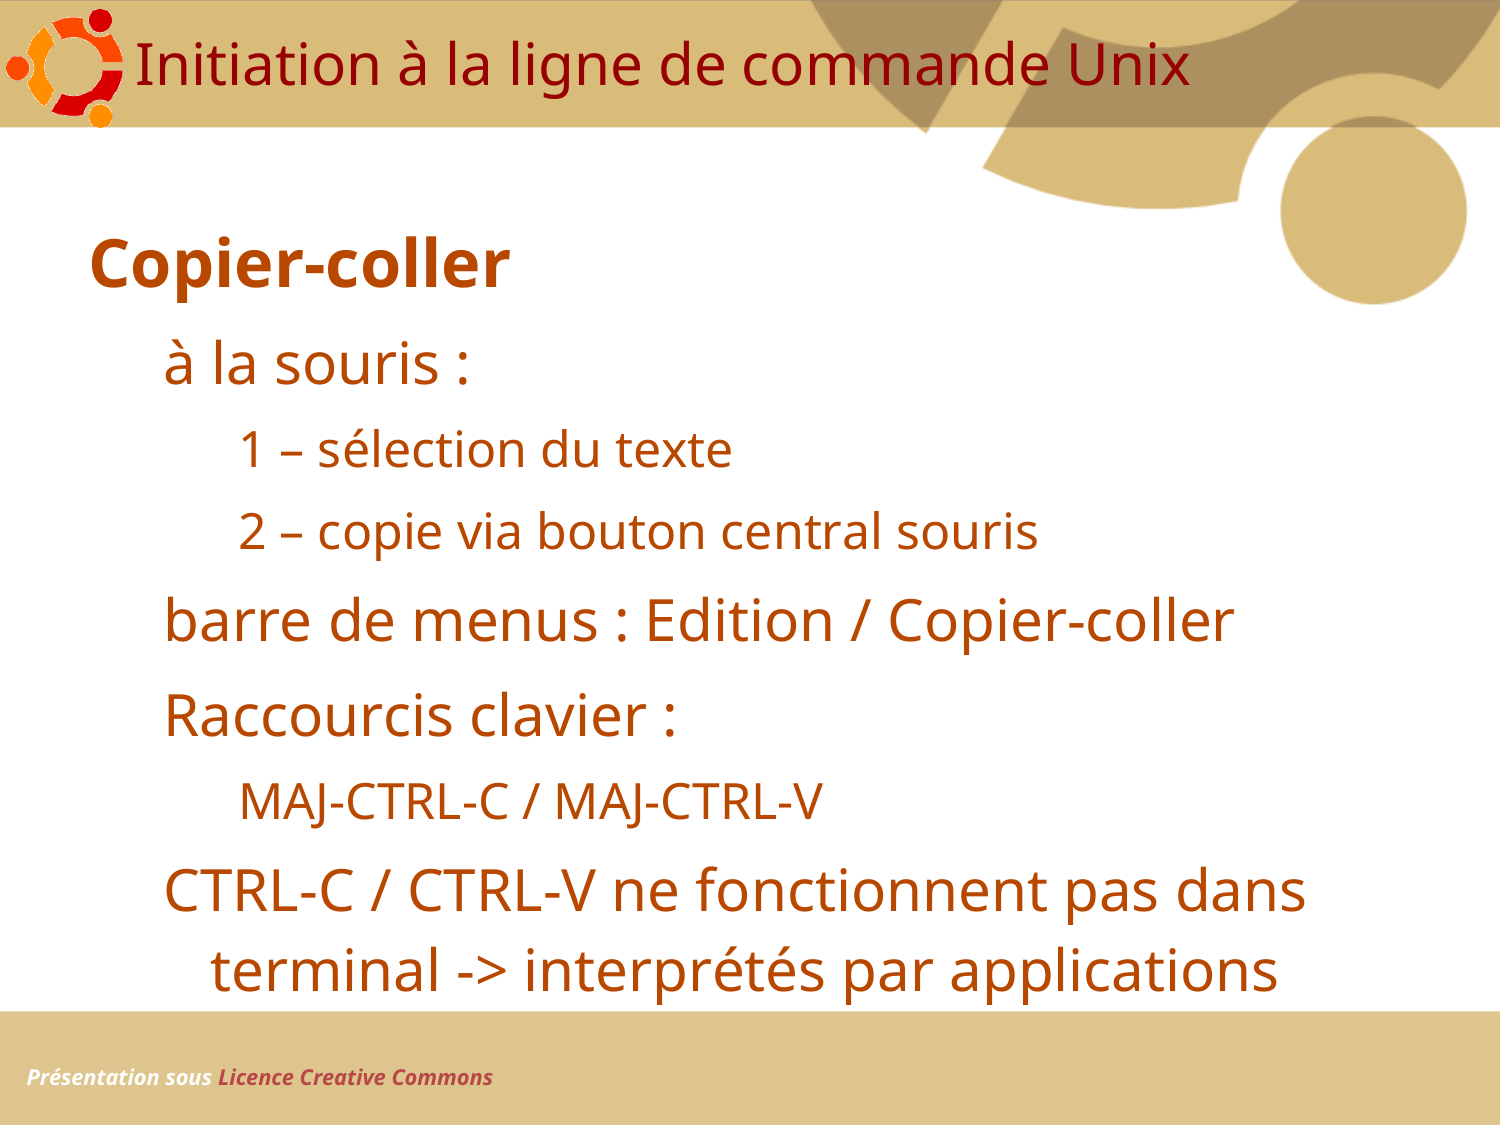

# Initiation à la ligne de commande Unix
Copier-coller
à la souris :
1 – sélection du texte
2 – copie via bouton central souris
barre de menus : Edition / Copier-coller
Raccourcis clavier :
MAJ-CTRL-C / MAJ-CTRL-V
CTRL-C / CTRL-V ne fonctionnent pas dans terminal -> interprétés par applications